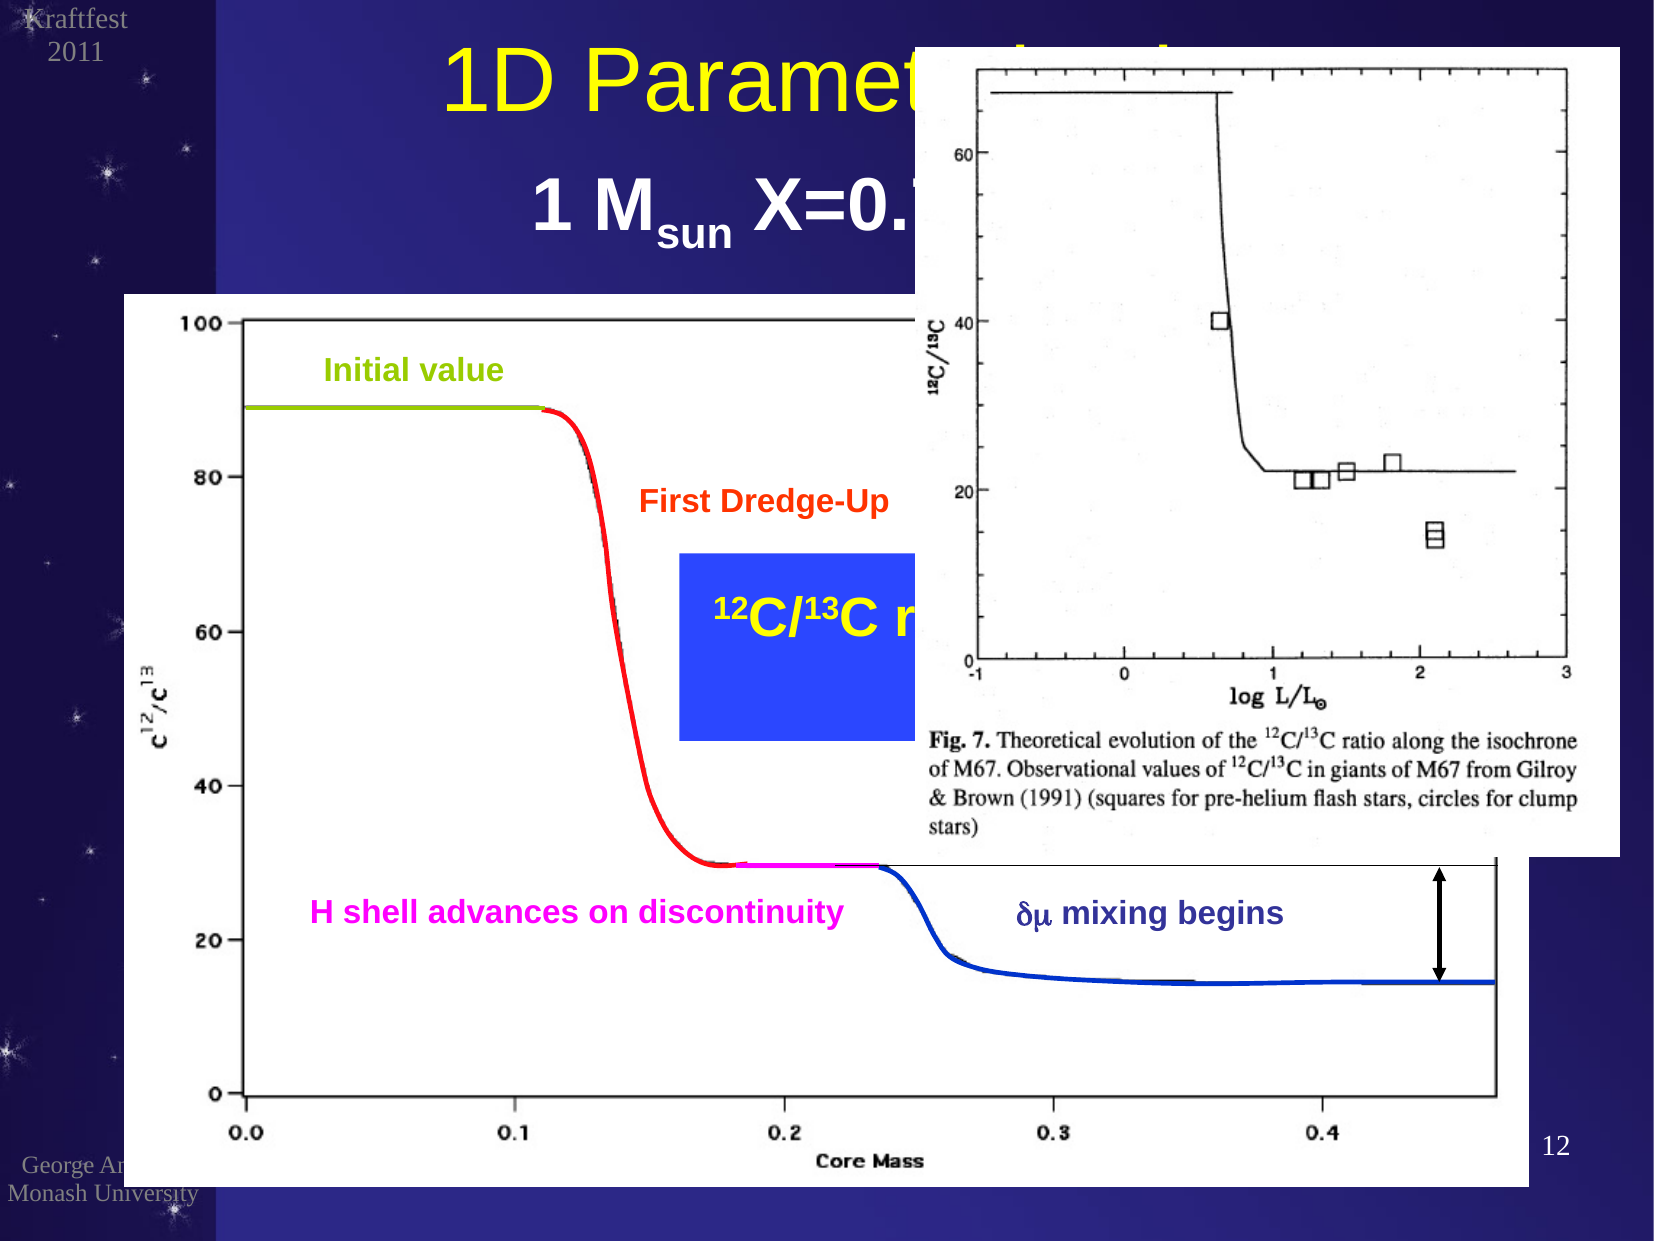

# 1D Parameterisation
1 Msun X=0.70 Z=0.02
Initial value
First Dredge-Up
12C/13C reduced from ~30 to ~15
As observed!
H shell advances on discontinuity
 mixing begins
12